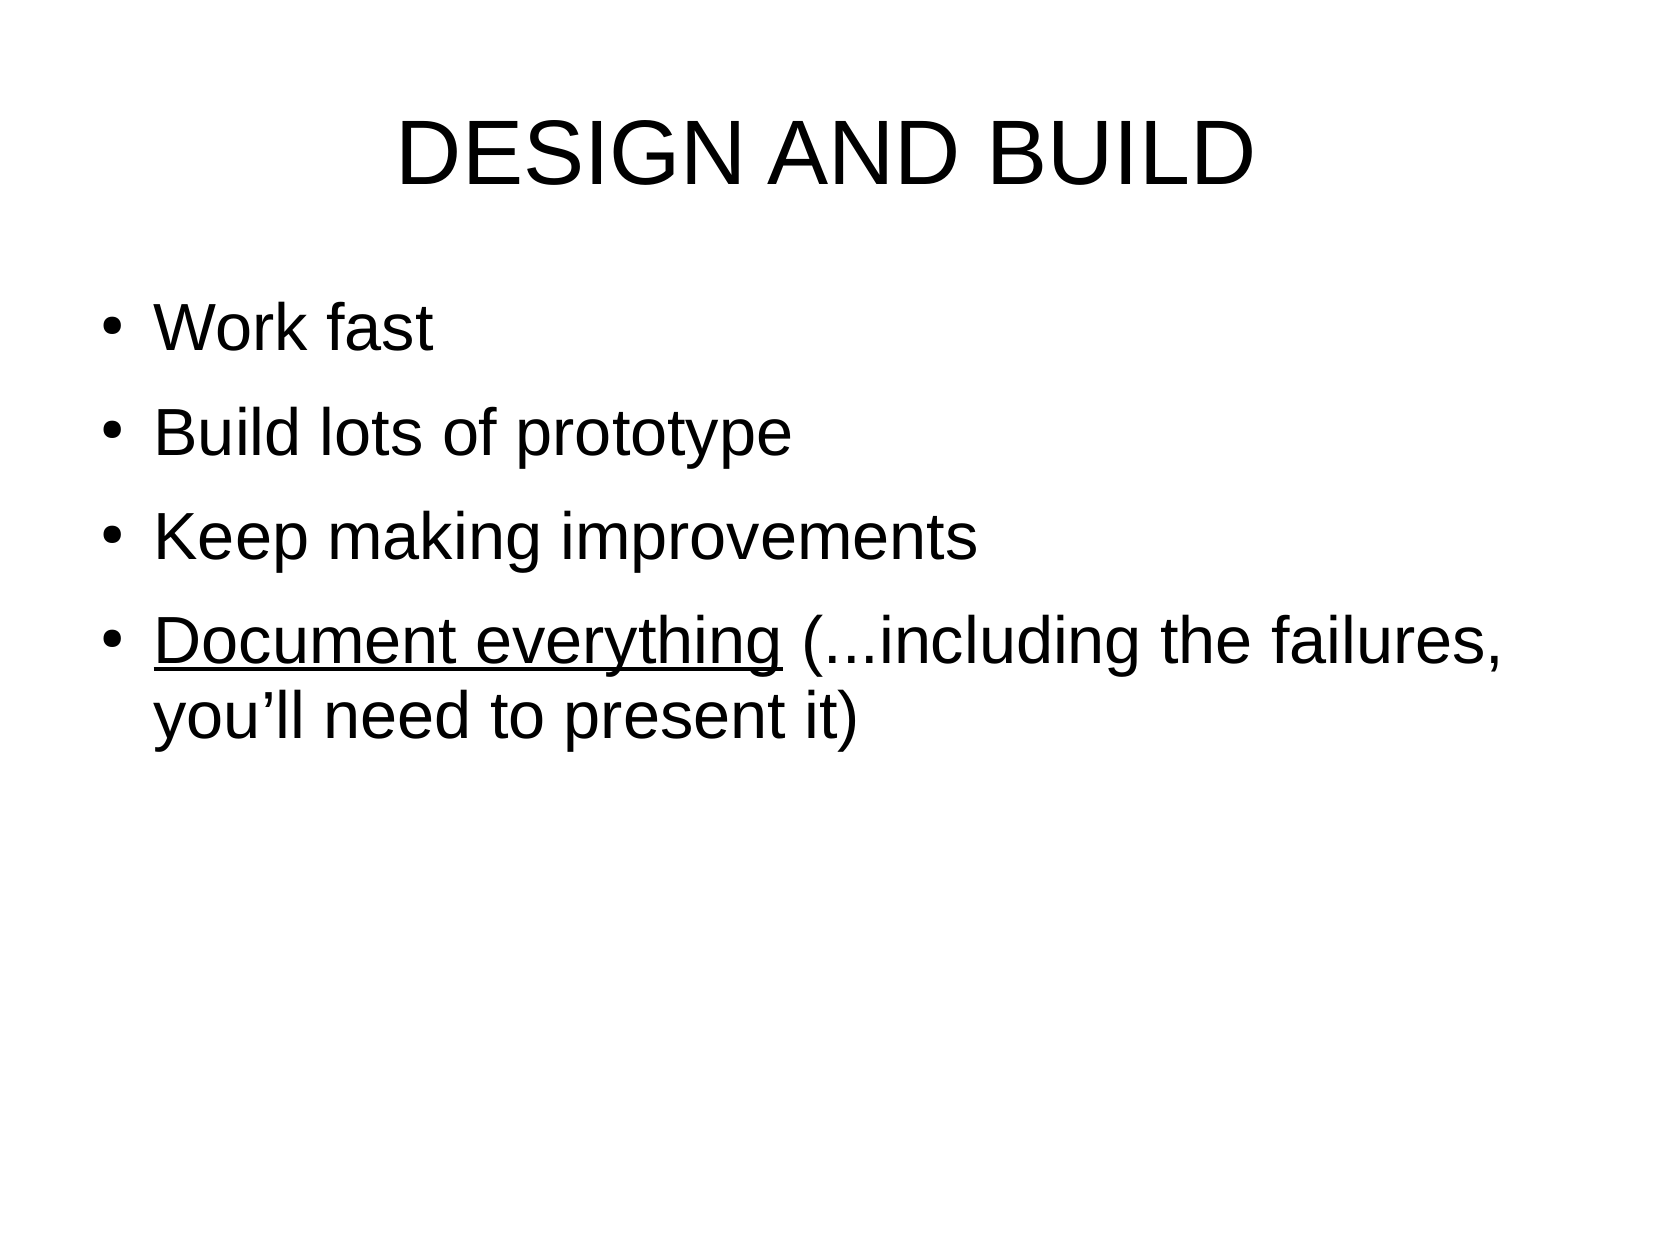

# DESIGN AND BUILD
Work fast
Build lots of prototype
Keep making improvements
Document everything (...including the failures, you’ll need to present it)